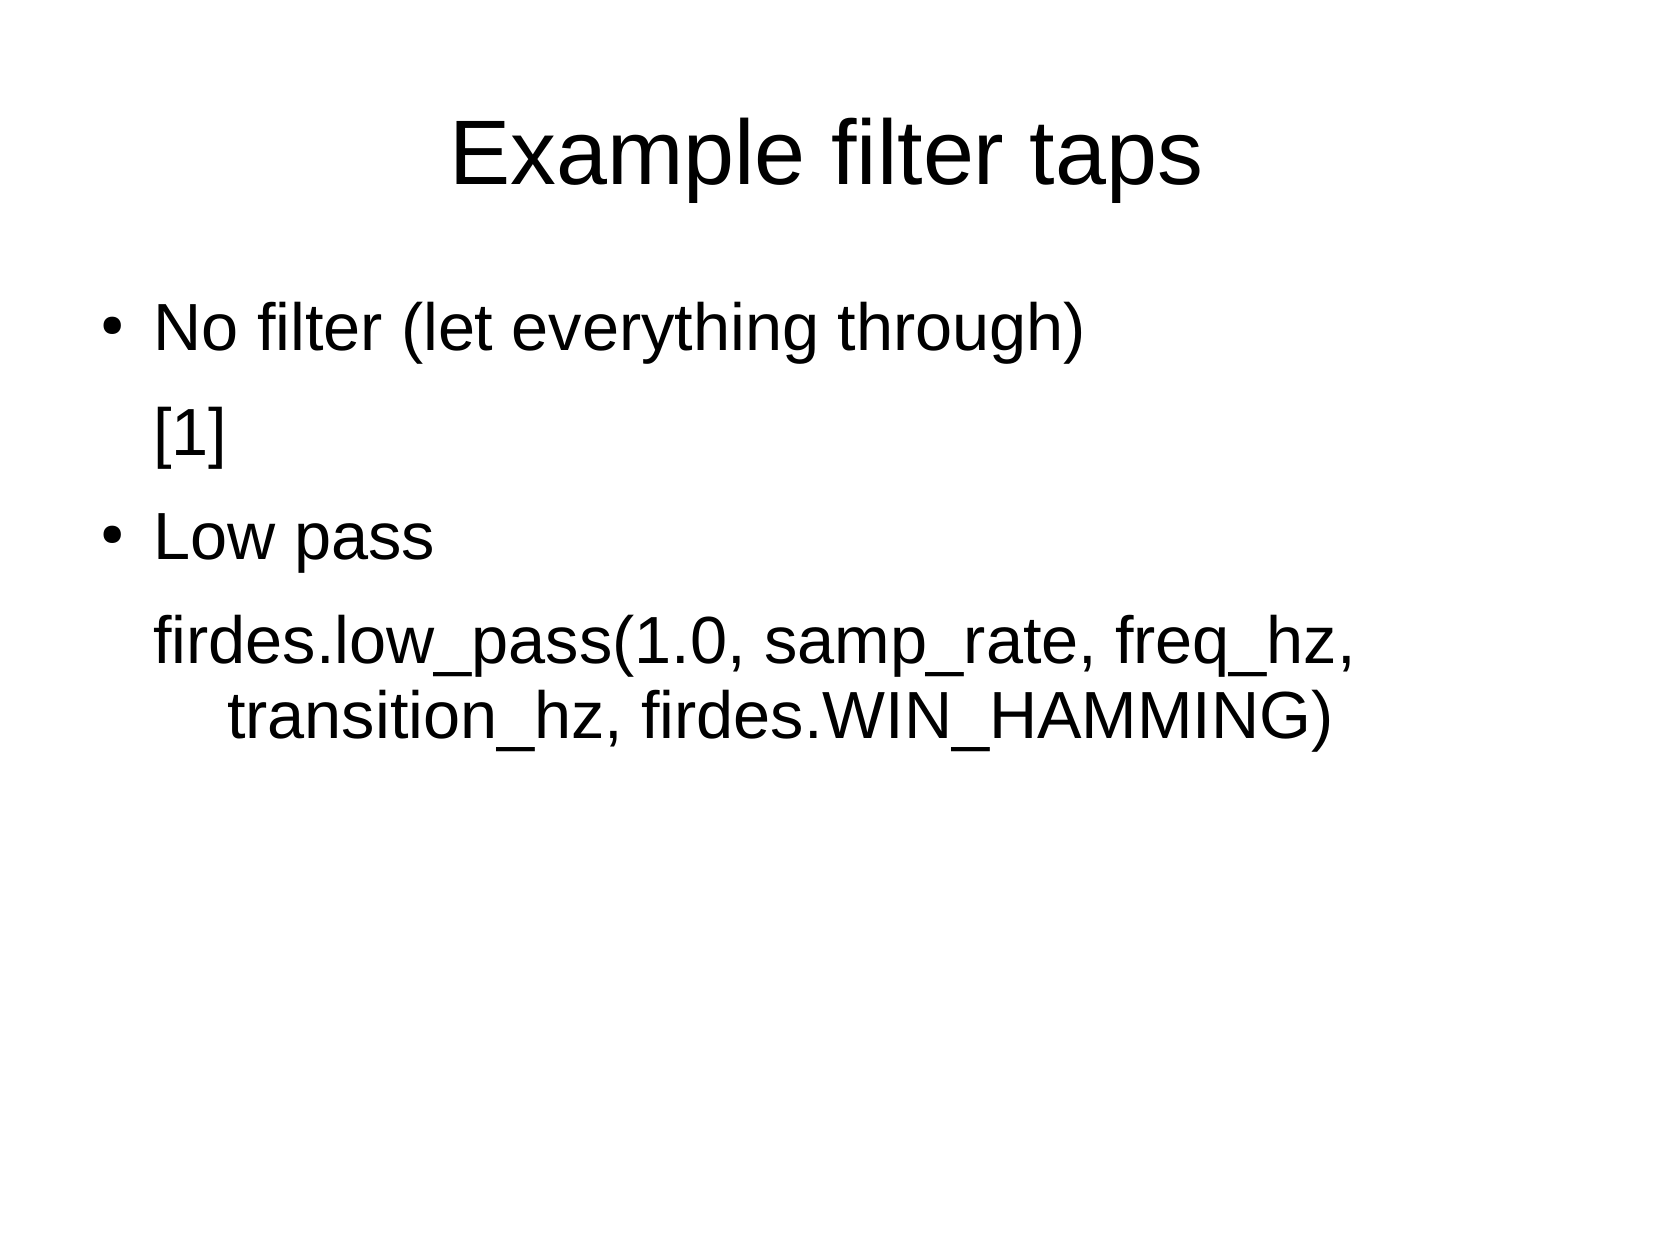

# Example filter taps
No filter (let everything through)
[1]
Low pass
firdes.low_pass(1.0, samp_rate, freq_hz,
	transition_hz, firdes.WIN_HAMMING)